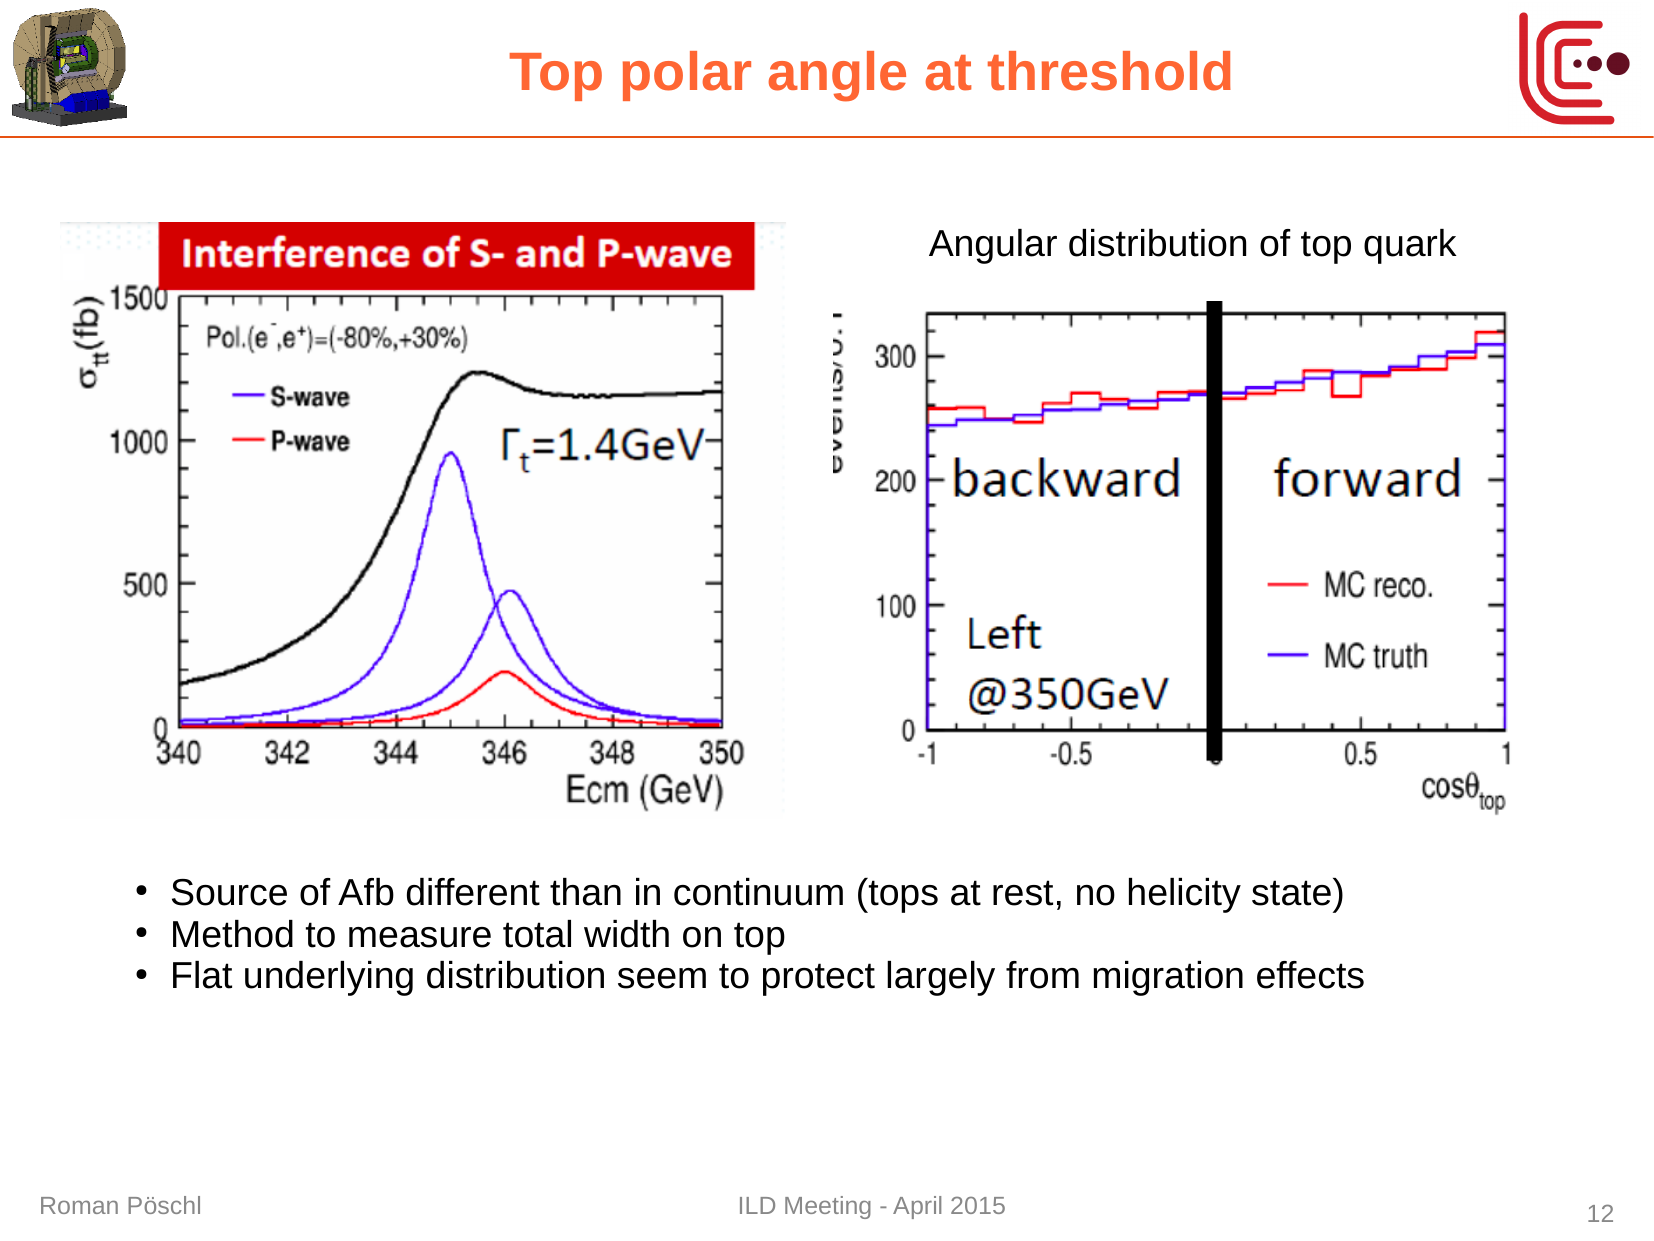

# Top polar angle at threshold
Angular distribution of top quark
Source of Afb different than in continuum (tops at rest, no helicity state)
Method to measure total width on top
Flat underlying distribution seem to protect largely from migration effects